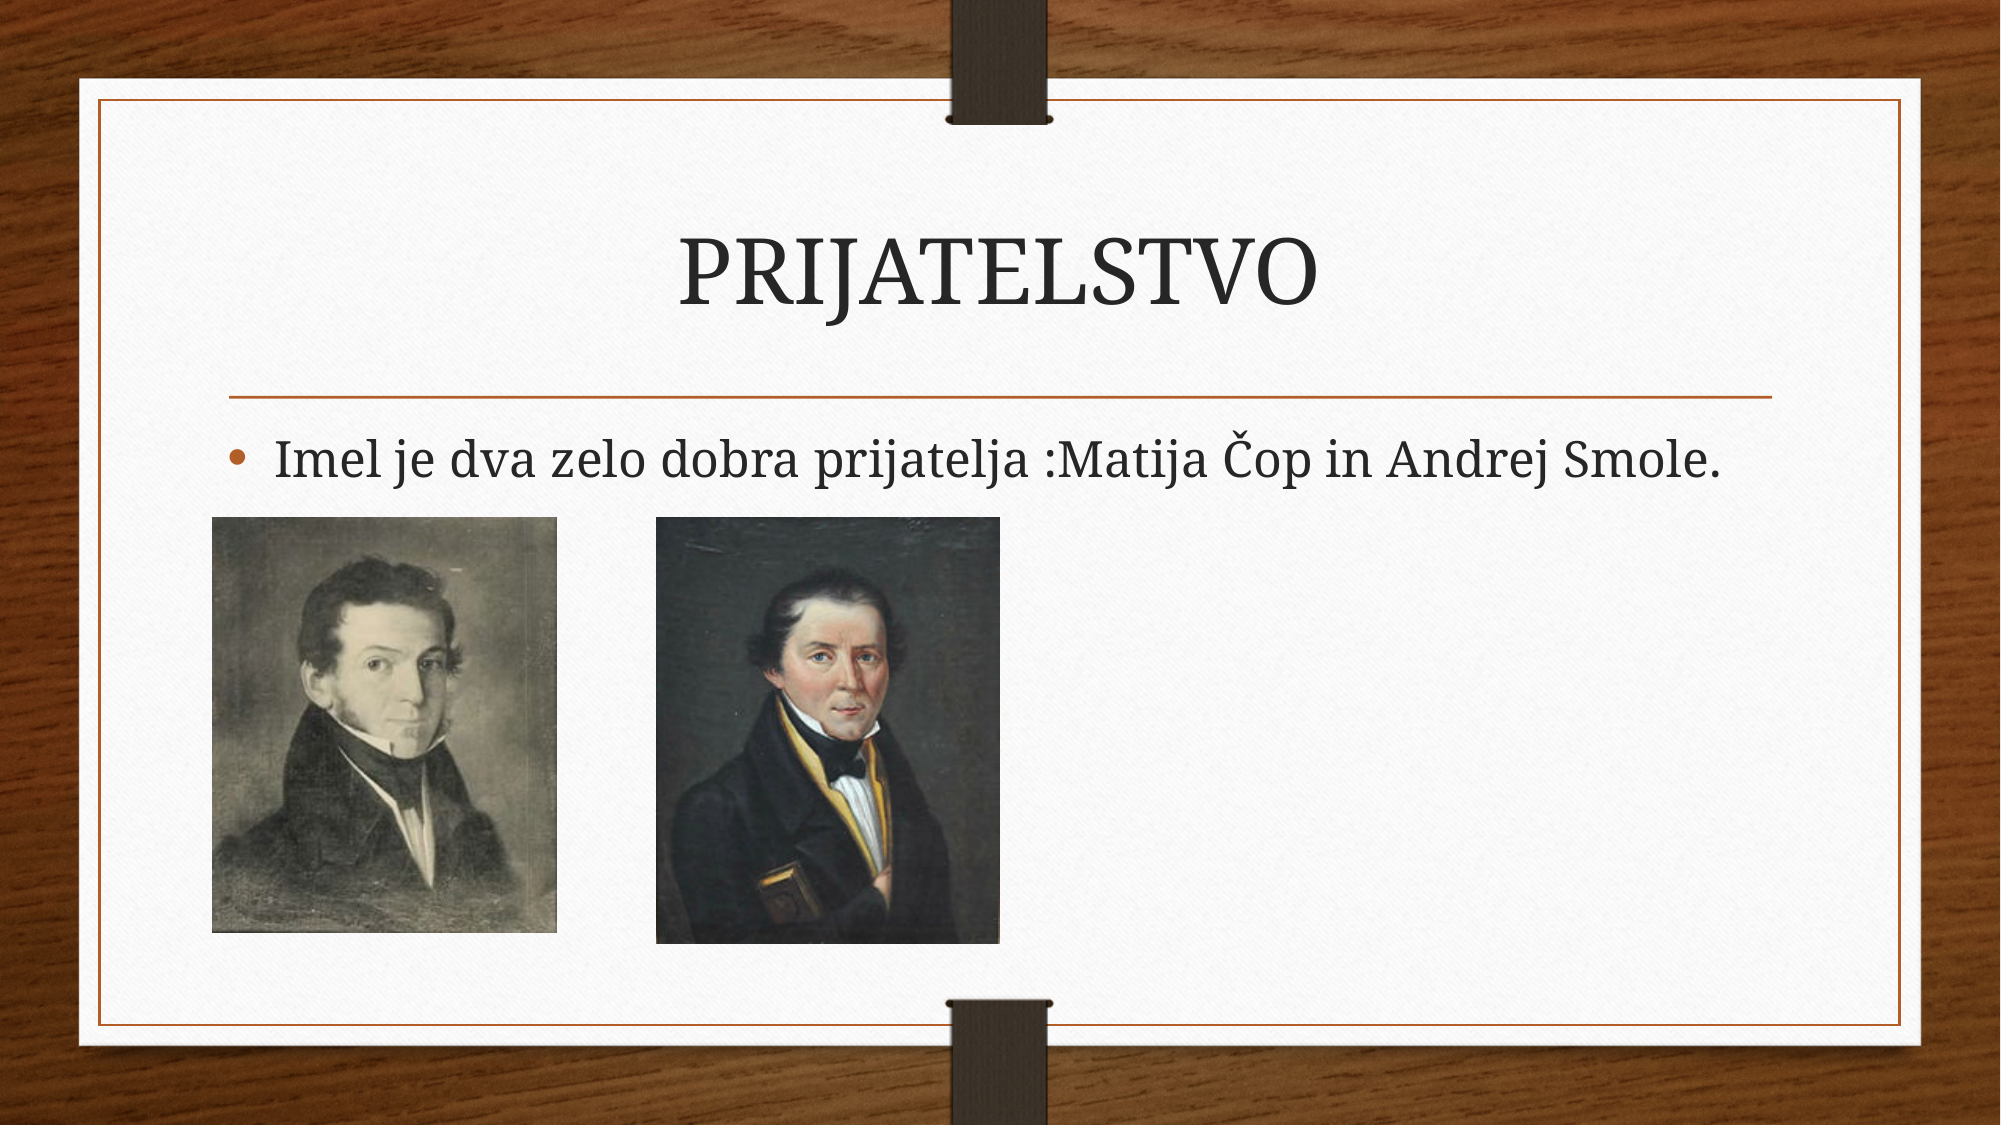

# PRIJATELSTVO
Imel je dva zelo dobra prijatelja :Matija Čop in Andrej Smole.